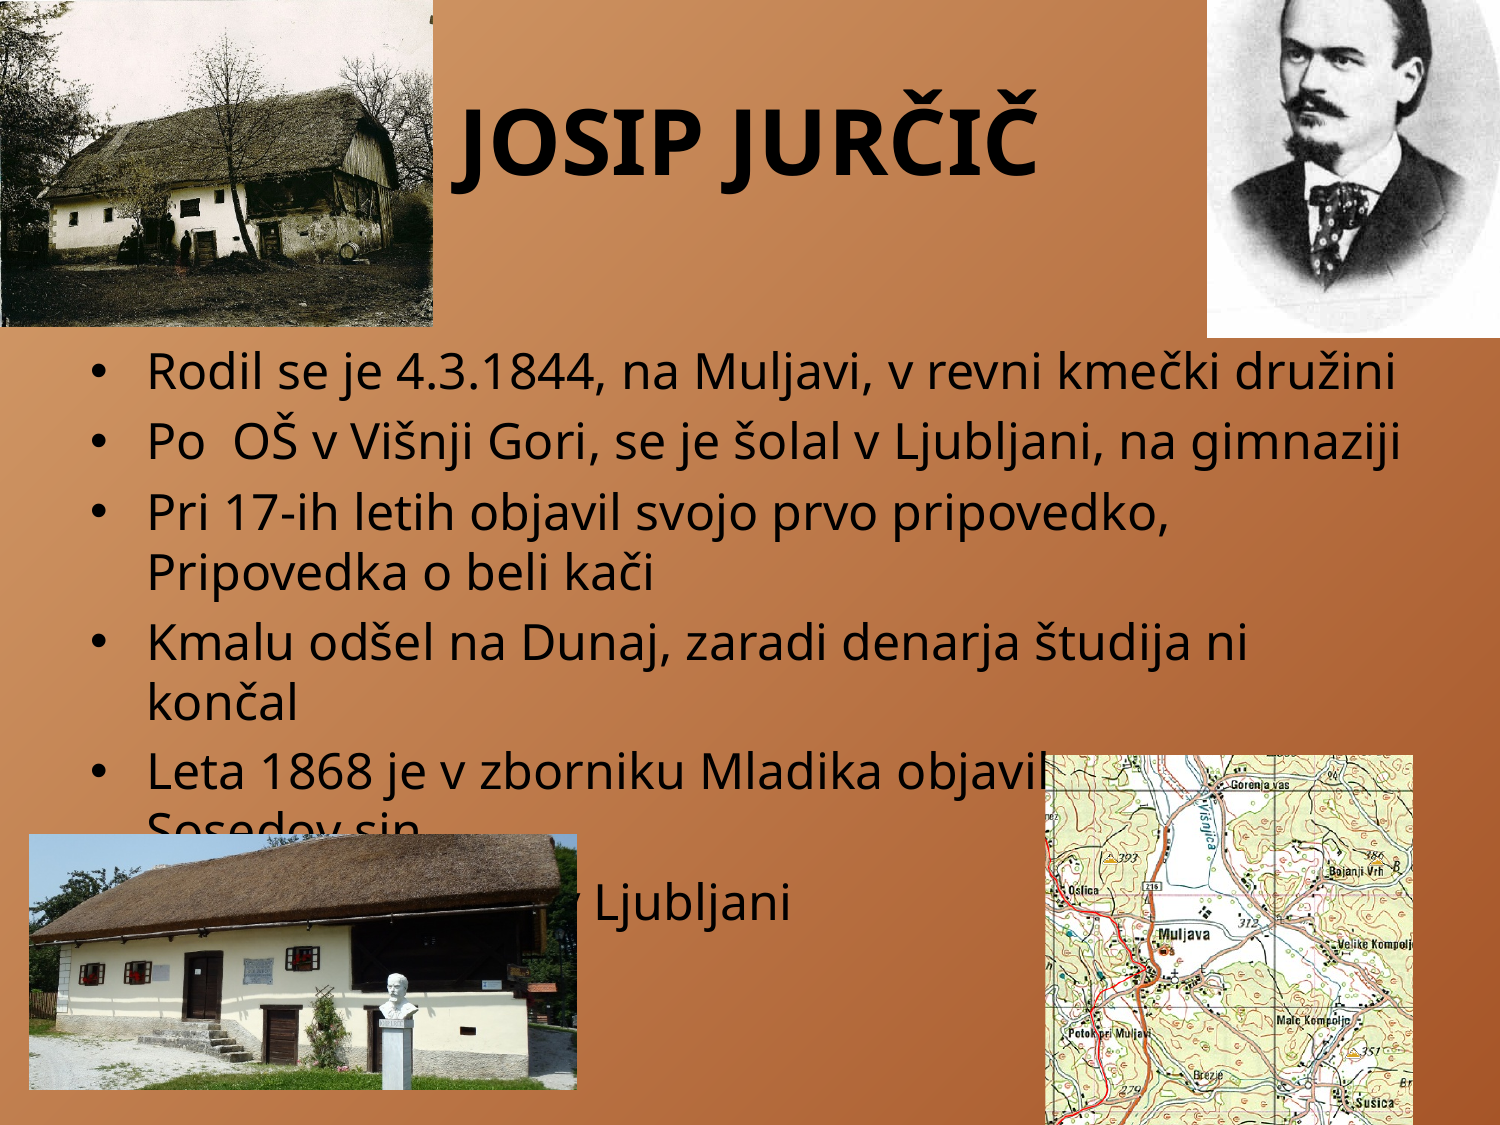

# JOSIP JURČIČ
Rodil se je 4.3.1844, na Muljavi, v revni kmečki družini
Po OŠ v Višnji Gori, se je šolal v Ljubljani, na gimnaziji
Pri 17-ih letih objavil svojo prvo pripovedko, Pripovedka o beli kači
Kmalu odšel na Dunaj, zaradi denarja študija ni končal
Leta 1868 je v zborniku Mladika objavil povest Sosedov sin.
Umrl je 3.5.1881, v Ljubljani